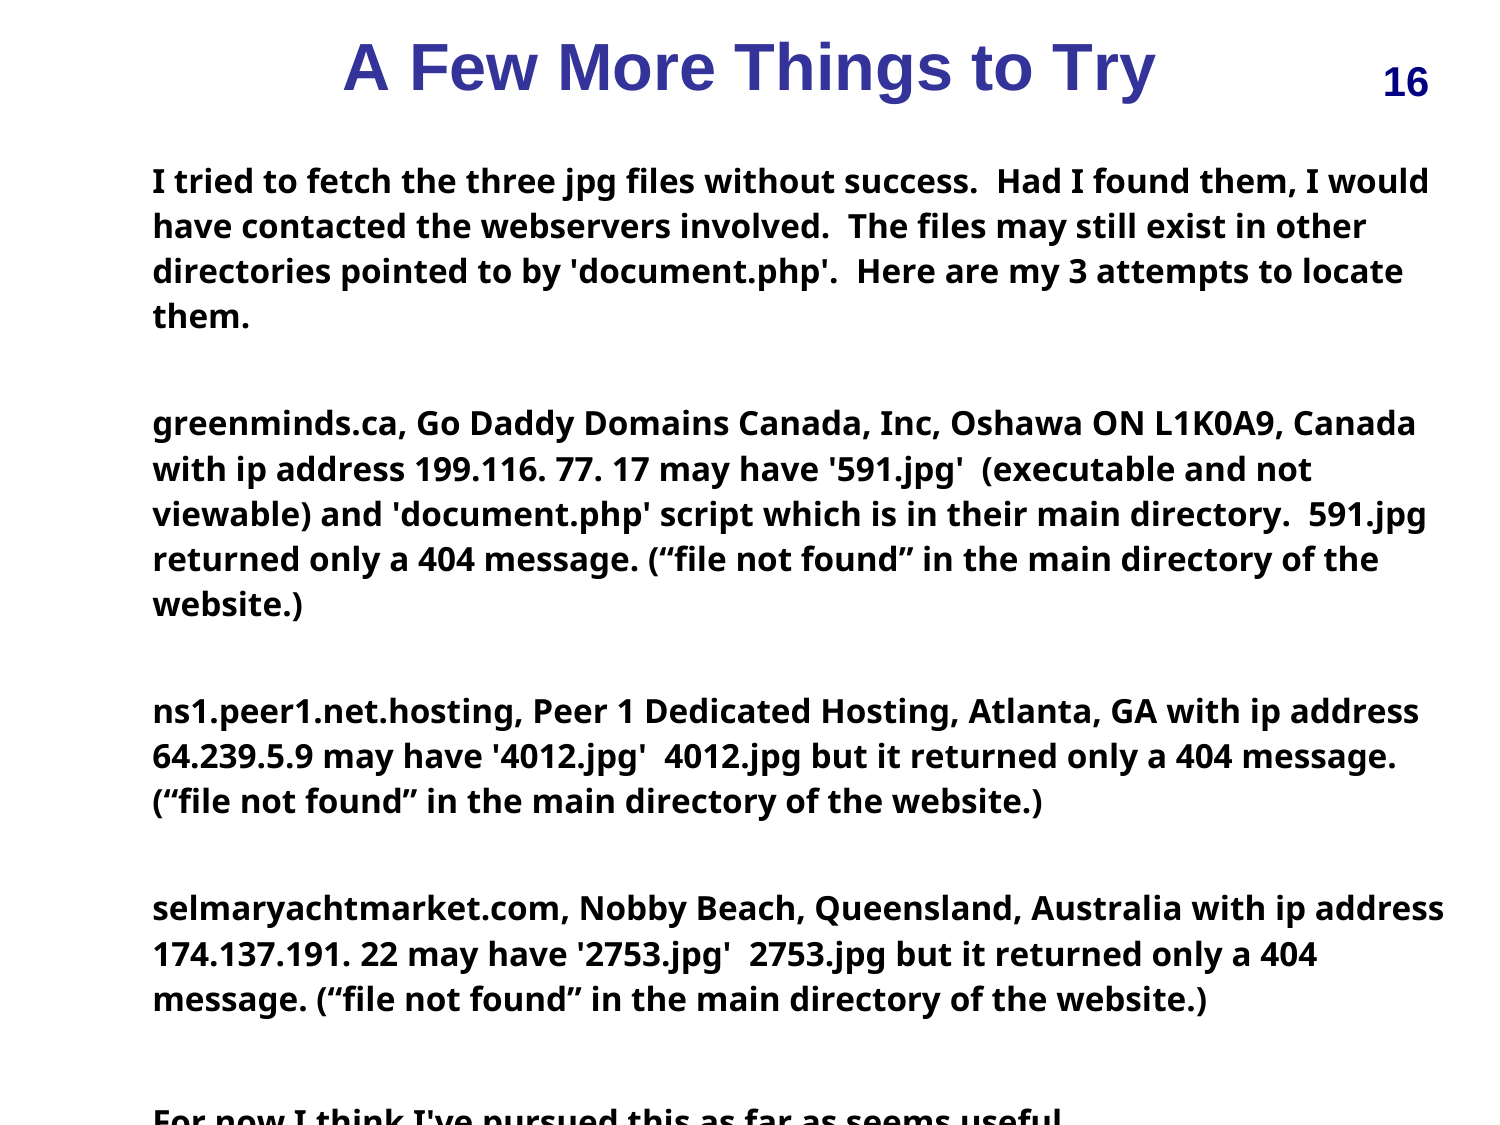

# A Few More Things to Try
16
I tried to fetch the three jpg files without success. Had I found them, I would have contacted the webservers involved. The files may still exist in other directories pointed to by 'document.php'. Here are my 3 attempts to locate them.
greenminds.ca, Go Daddy Domains Canada, Inc, Oshawa ON L1K0A9, Canada with ip address 199.116. 77. 17 may have '591.jpg' (executable and not viewable) and 'document.php' script which is in their main directory. 591.jpg returned only a 404 message. (“file not found” in the main directory of the website.)
ns1.peer1.net.hosting, Peer 1 Dedicated Hosting, Atlanta, GA with ip address 64.239.5.9 may have '4012.jpg' 4012.jpg but it returned only a 404 message. (“file not found” in the main directory of the website.)
selmaryachtmarket.com, Nobby Beach, Queensland, Australia with ip address 174.137.191. 22 may have '2753.jpg' 2753.jpg but it returned only a 404 message. (“file not found” in the main directory of the website.)
For now I think I've pursued this as far as seems useful.